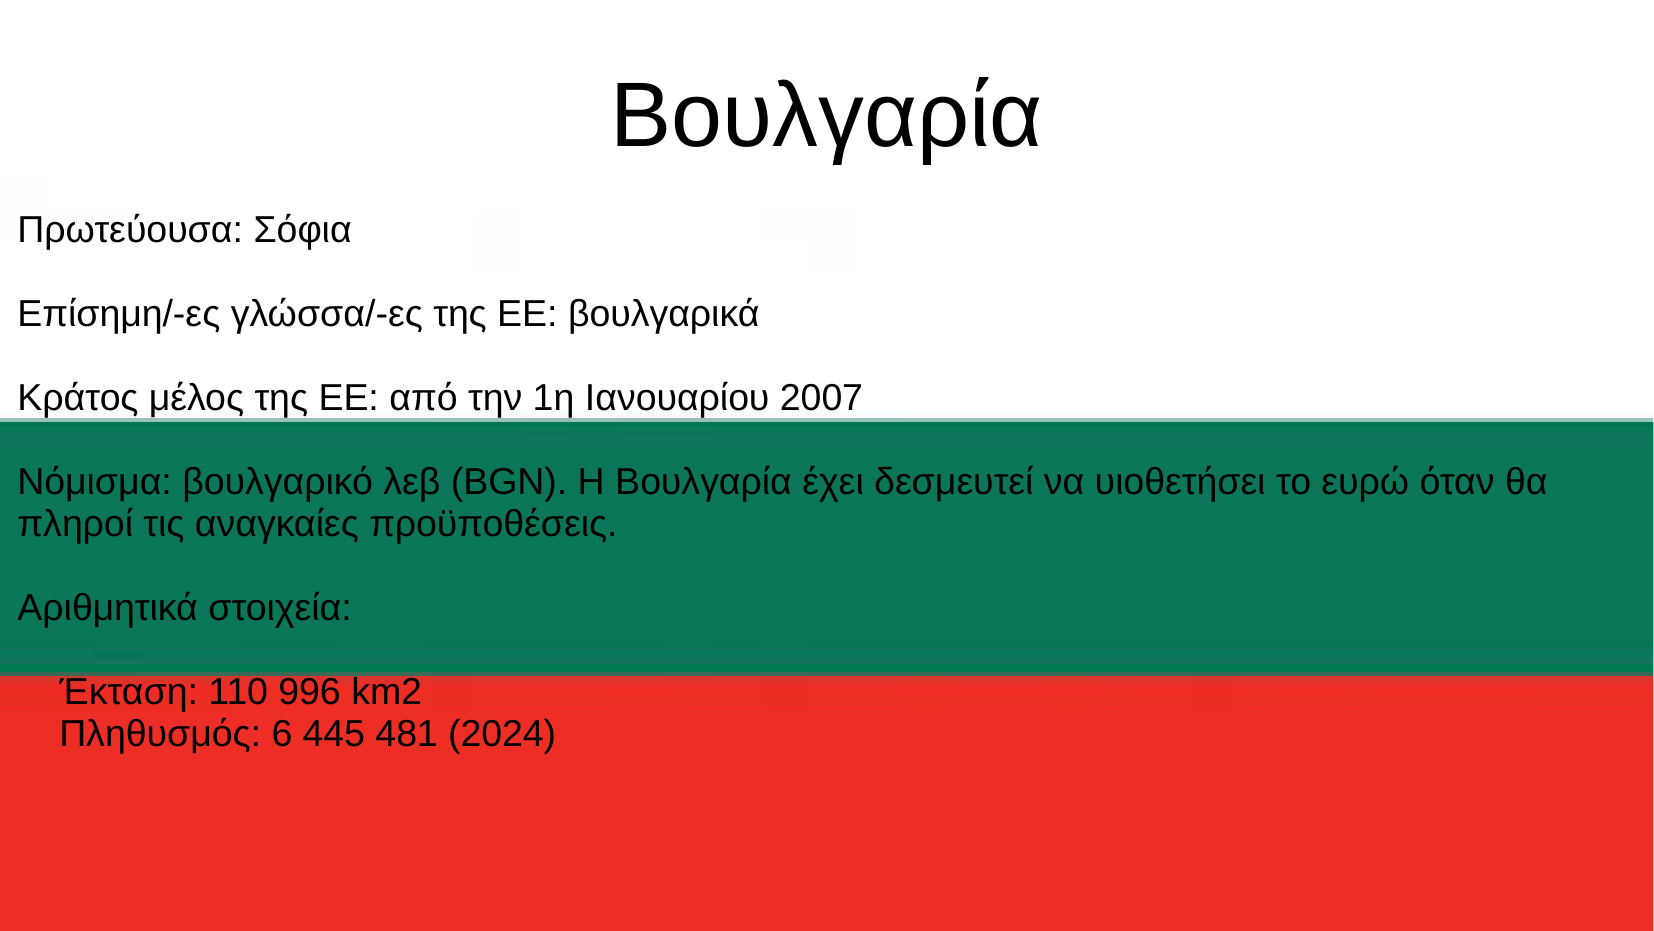

# Βουλγαρία
Πρωτεύουσα: Σόφια
Επίσημη/-ες γλώσσα/-ες της ΕΕ: βουλγαρικά
Κράτος μέλος της ΕΕ: από την 1η Ιανουαρίου 2007
Νόμισμα: βουλγαρικό λεβ (BGN). Η Βουλγαρία έχει δεσμευτεί να υιοθετήσει το ευρώ όταν θα πληροί τις αναγκαίες προϋποθέσεις.
Αριθμητικά στοιχεία:
 Έκταση: 110 996 km2
 Πληθυσμός: 6 445 481 (2024)